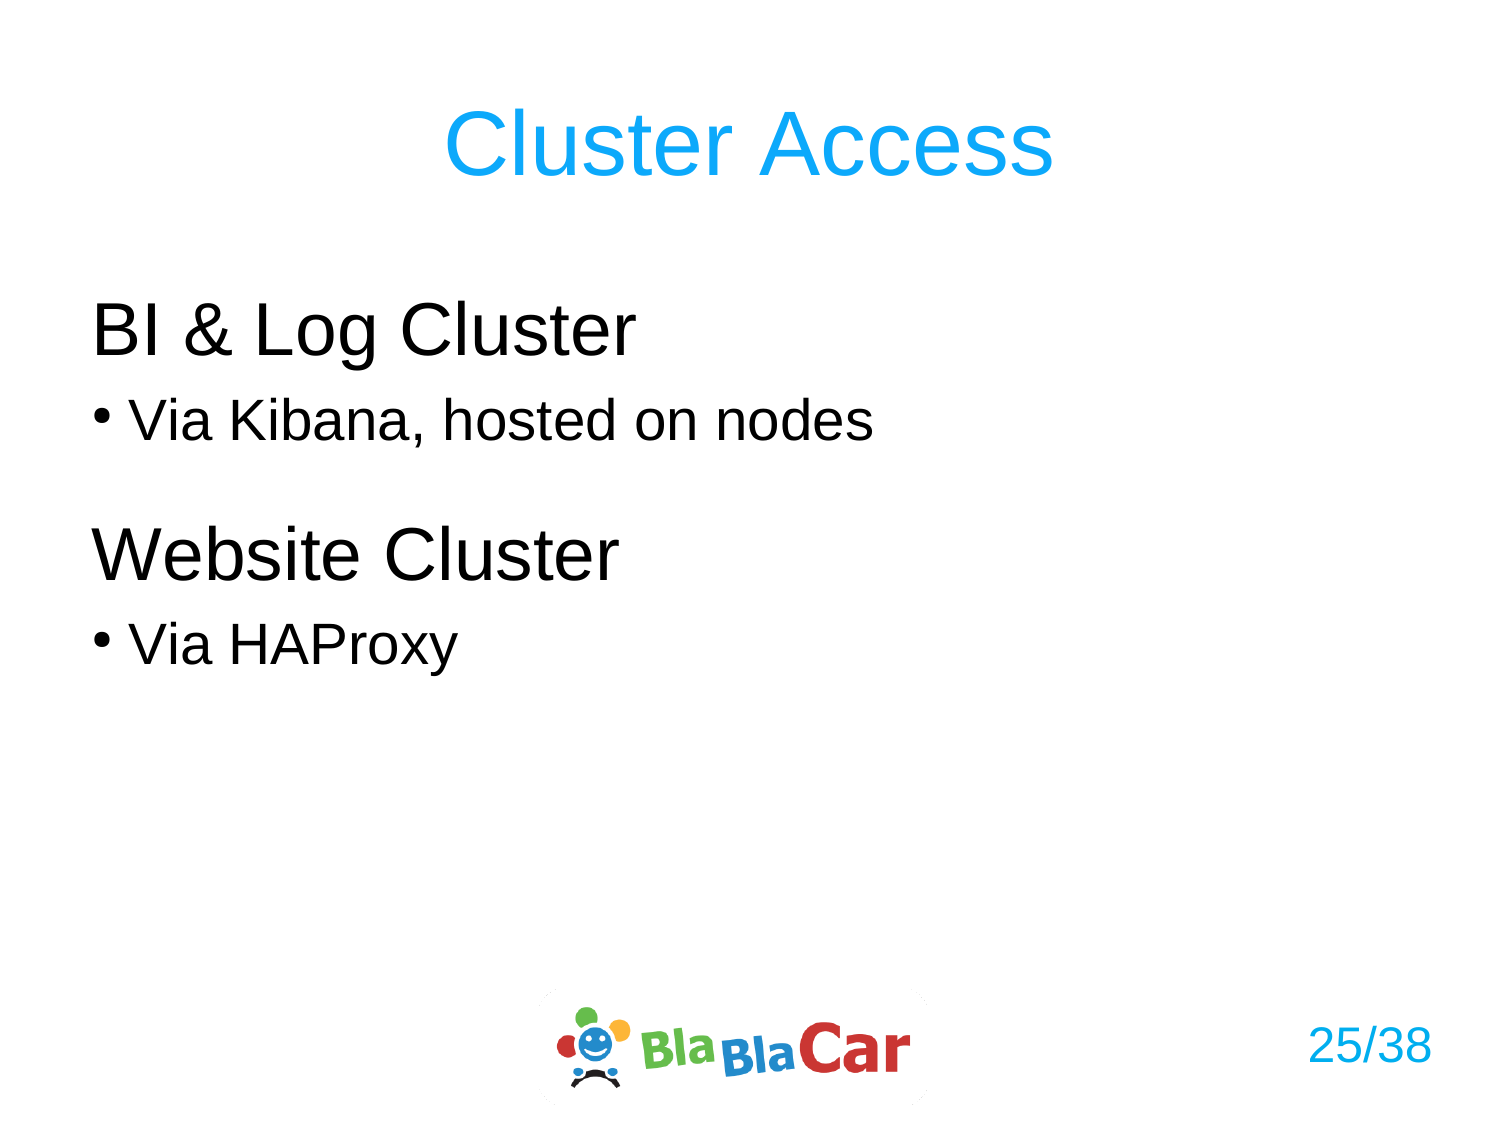

# Cluster Access
BI & Log Cluster
 Via Kibana, hosted on nodes
Website Cluster
 Via HAProxy